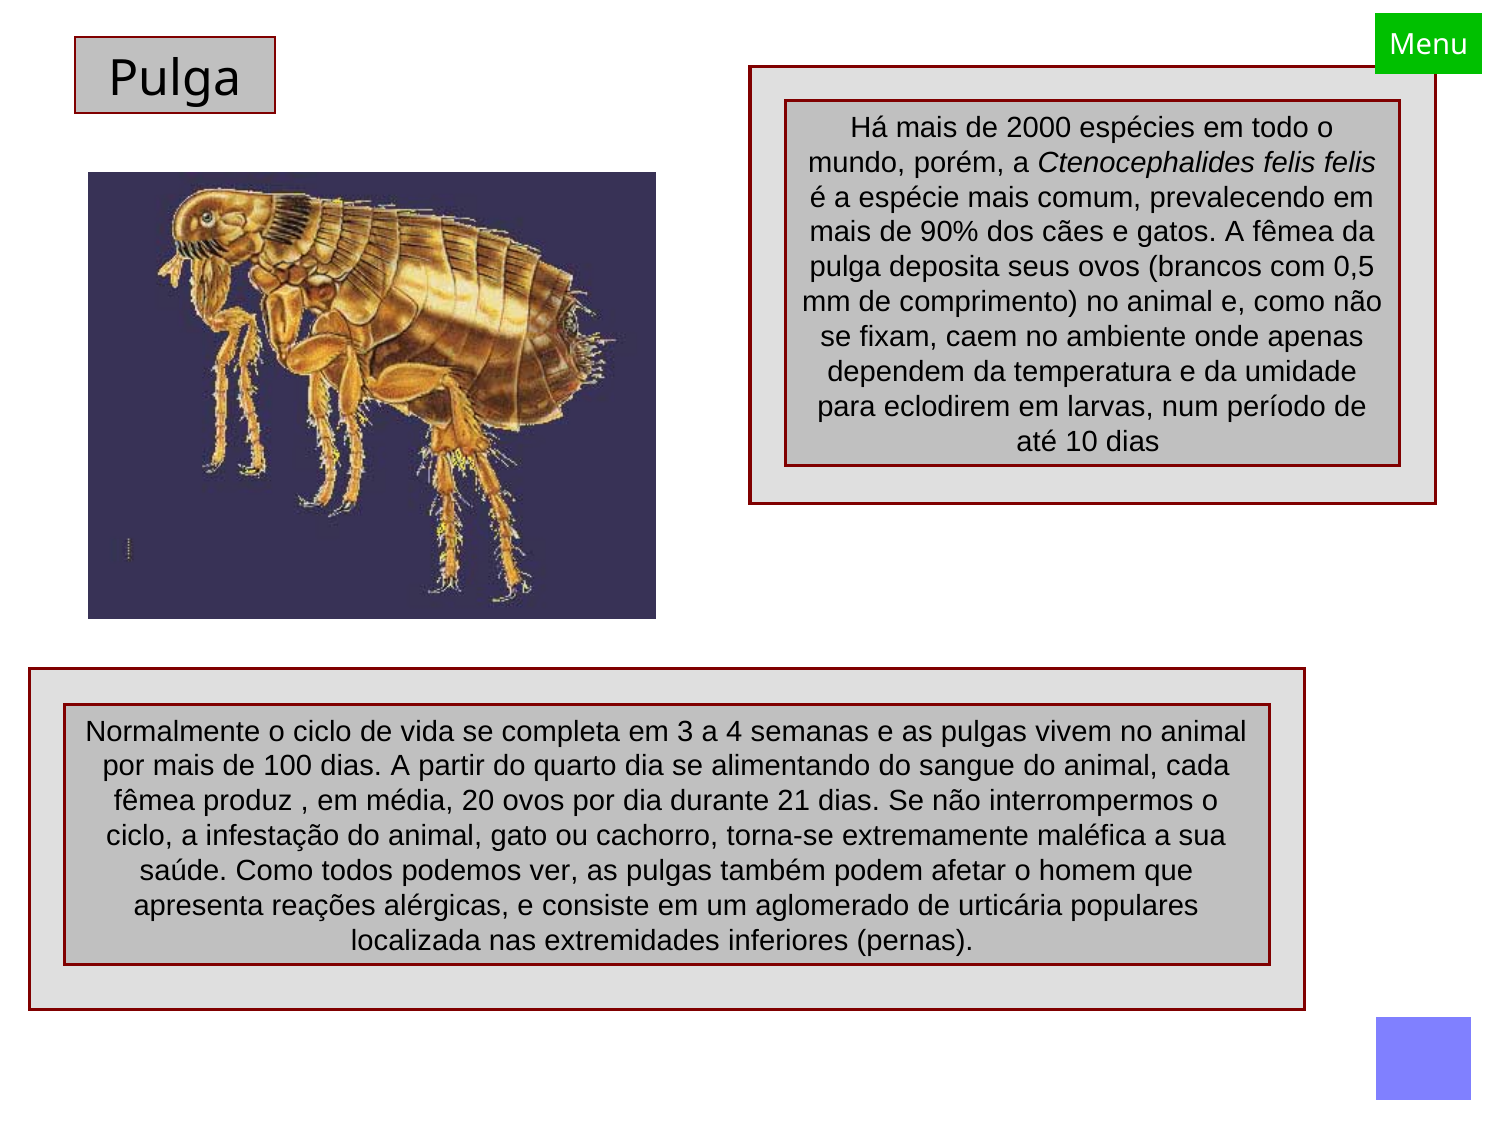

Pulga
Há mais de 2000 espécies em todo o mundo, porém, a Ctenocephalides felis felis é a espécie mais comum, prevalecendo em mais de 90% dos cães e gatos. A fêmea da pulga deposita seus ovos (brancos com 0,5 mm de comprimento) no animal e, como não se fixam, caem no ambiente onde apenas dependem da temperatura e da umidade para eclodirem em larvas, num período de até 10 dias
Normalmente o ciclo de vida se completa em 3 a 4 semanas e as pulgas vivem no animal por mais de 100 dias. A partir do quarto dia se alimentando do sangue do animal, cada fêmea produz , em média, 20 ovos por dia durante 21 dias. Se não interrompermos o ciclo, a infestação do animal, gato ou cachorro, torna-se extremamente maléfica a sua saúde. Como todos podemos ver, as pulgas também podem afetar o homem que apresenta reações alérgicas, e consiste em um aglomerado de urticária populares localizada nas extremidades inferiores (pernas).